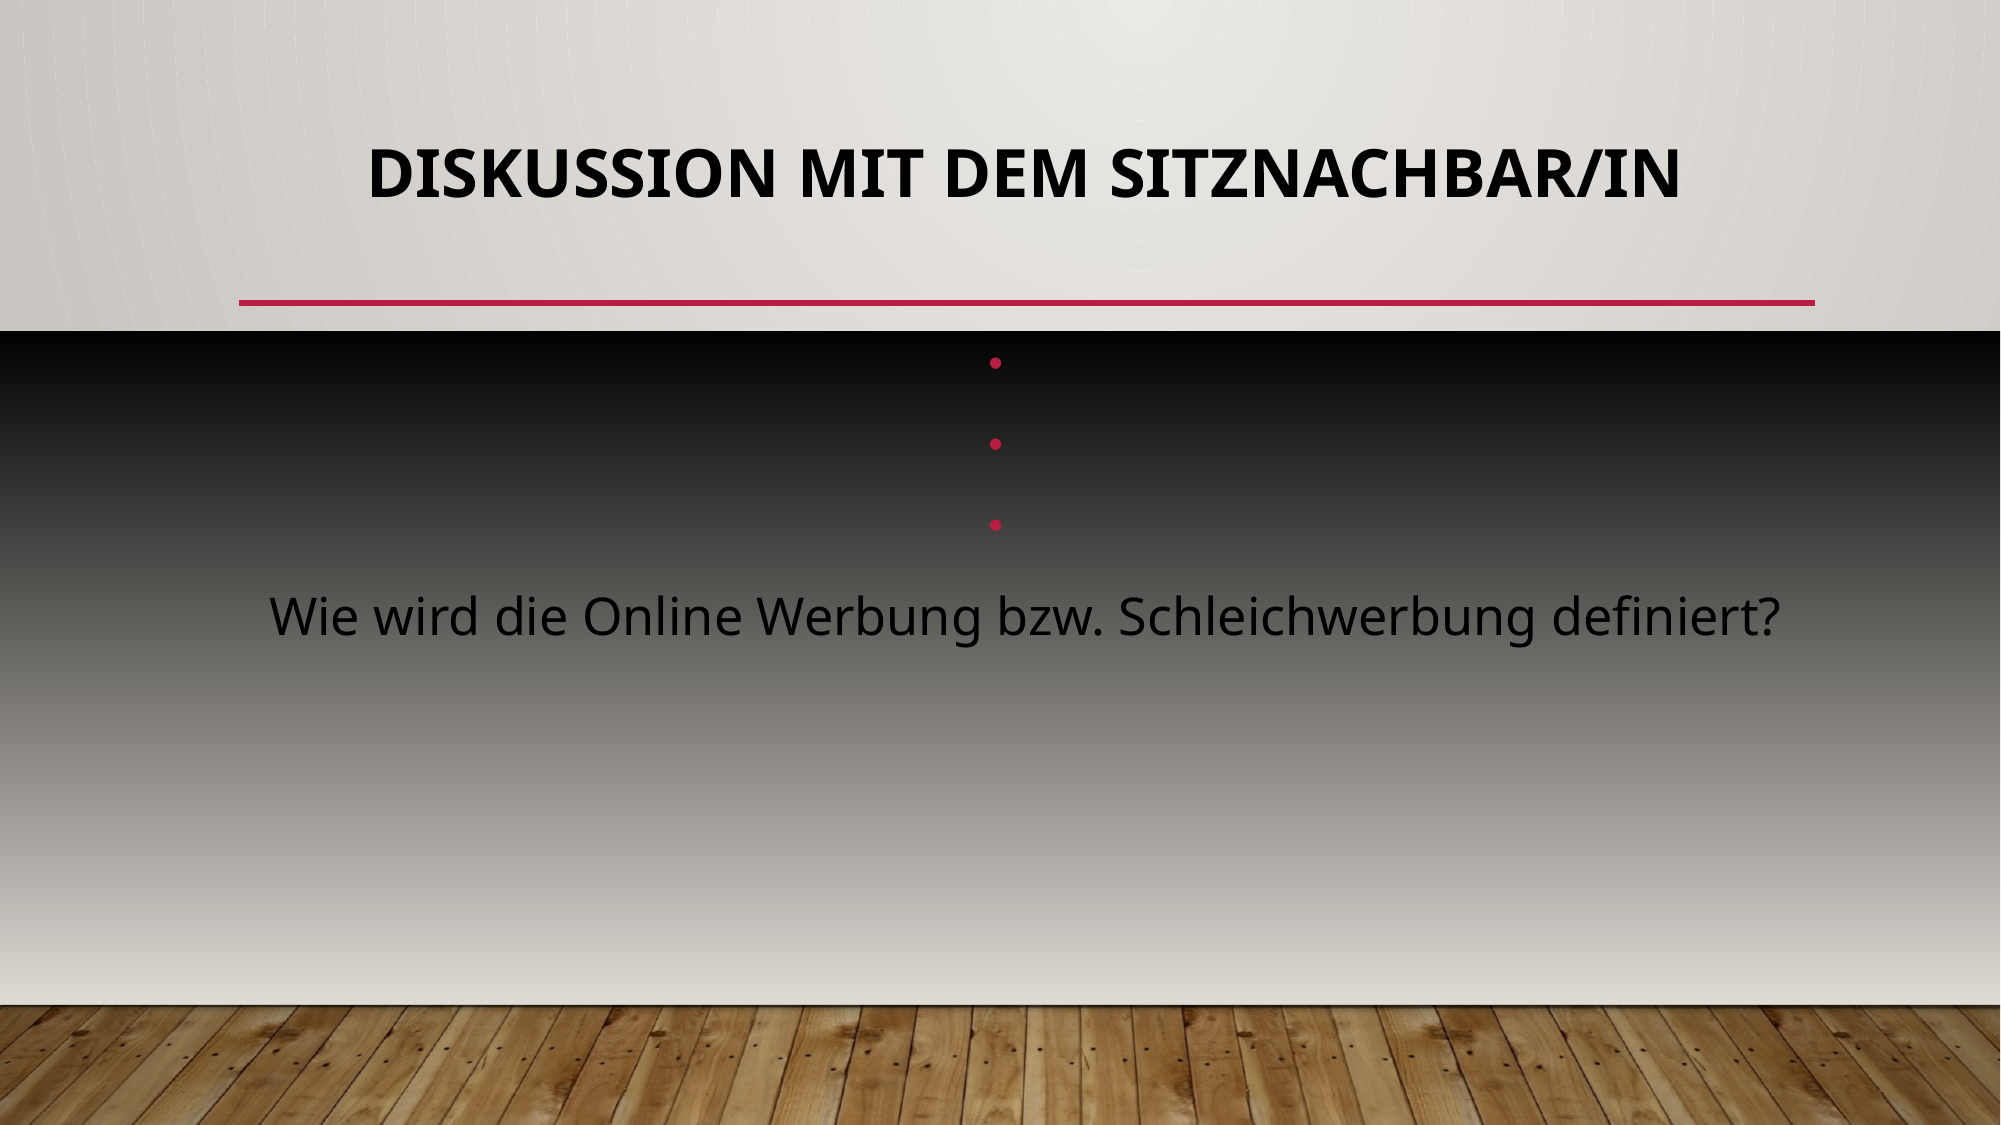

# Diskussion mit dem Sitznachbar/in
Wie wird die Online Werbung bzw. Schleichwerbung definiert?